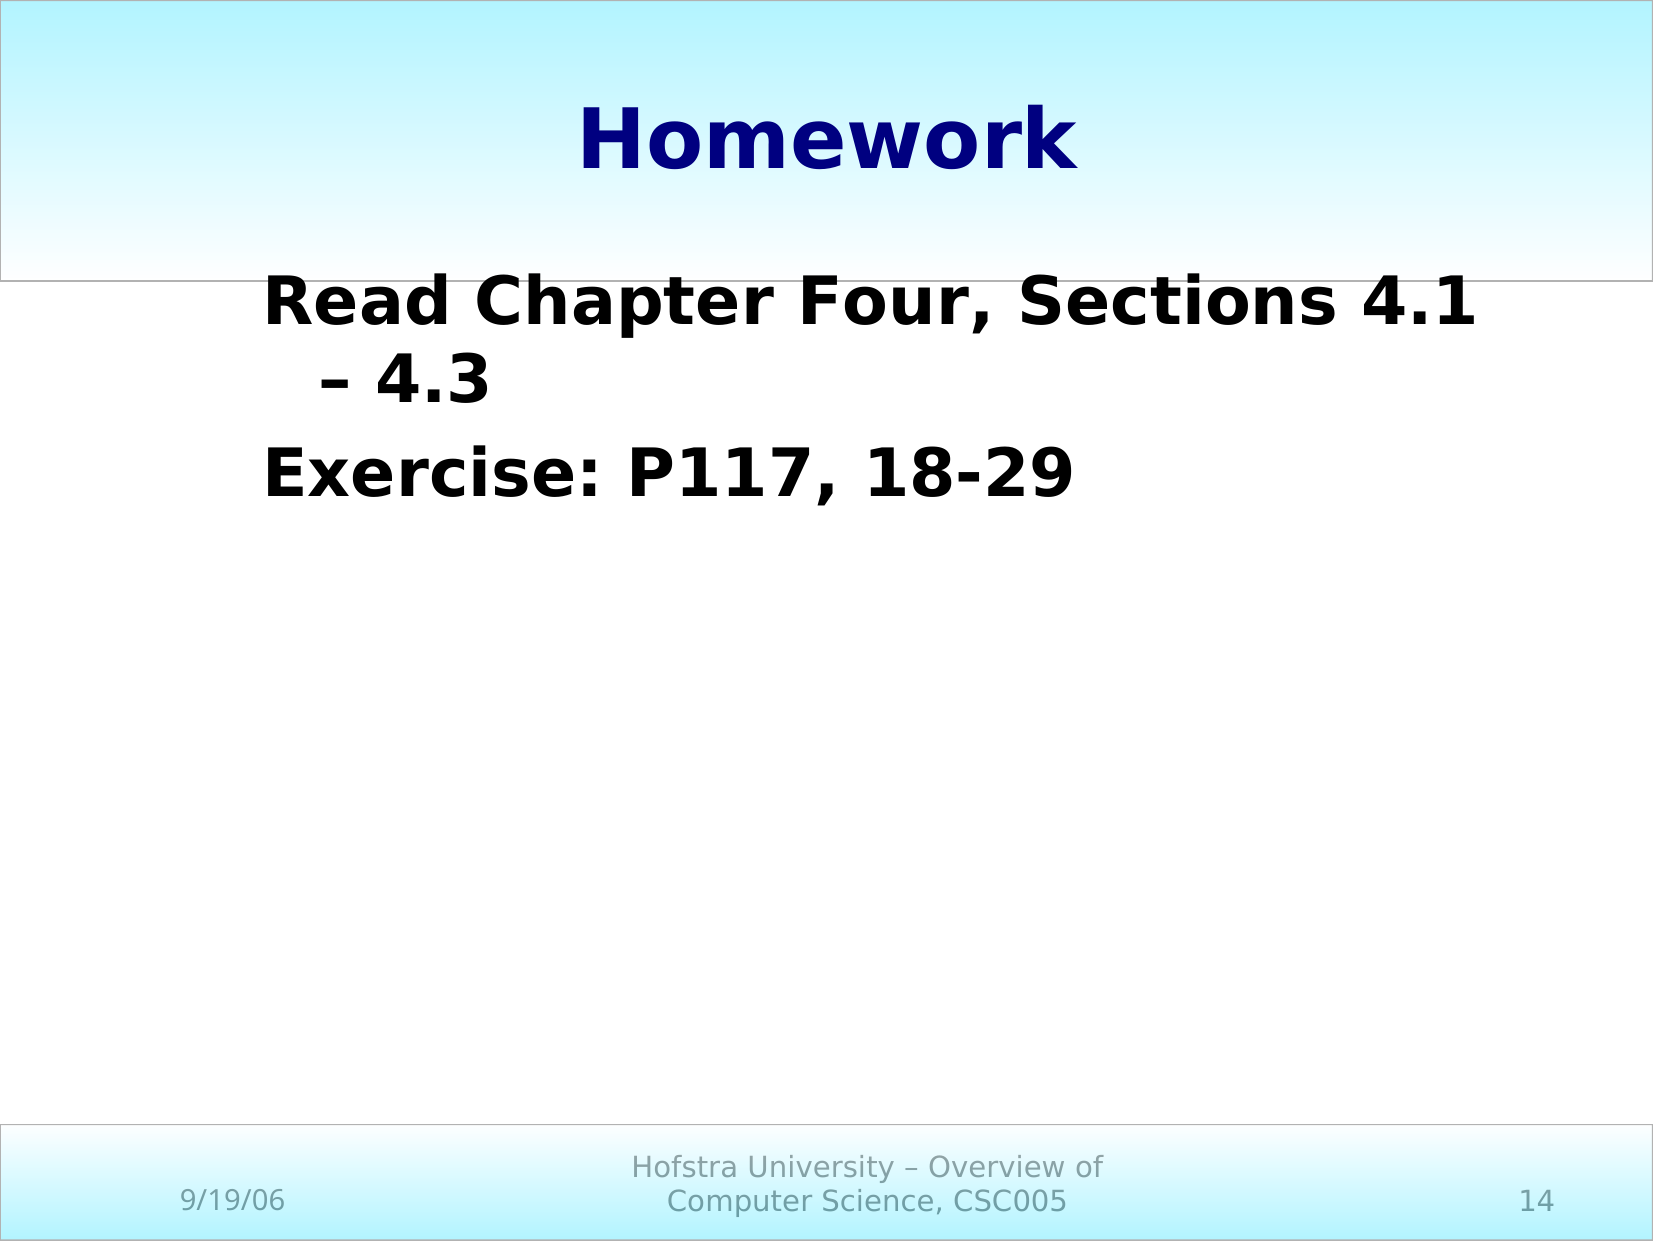

# Homework
Read Chapter Four, Sections 4.1 – 4.3
Exercise: P117, 18-29
09/27/06
14